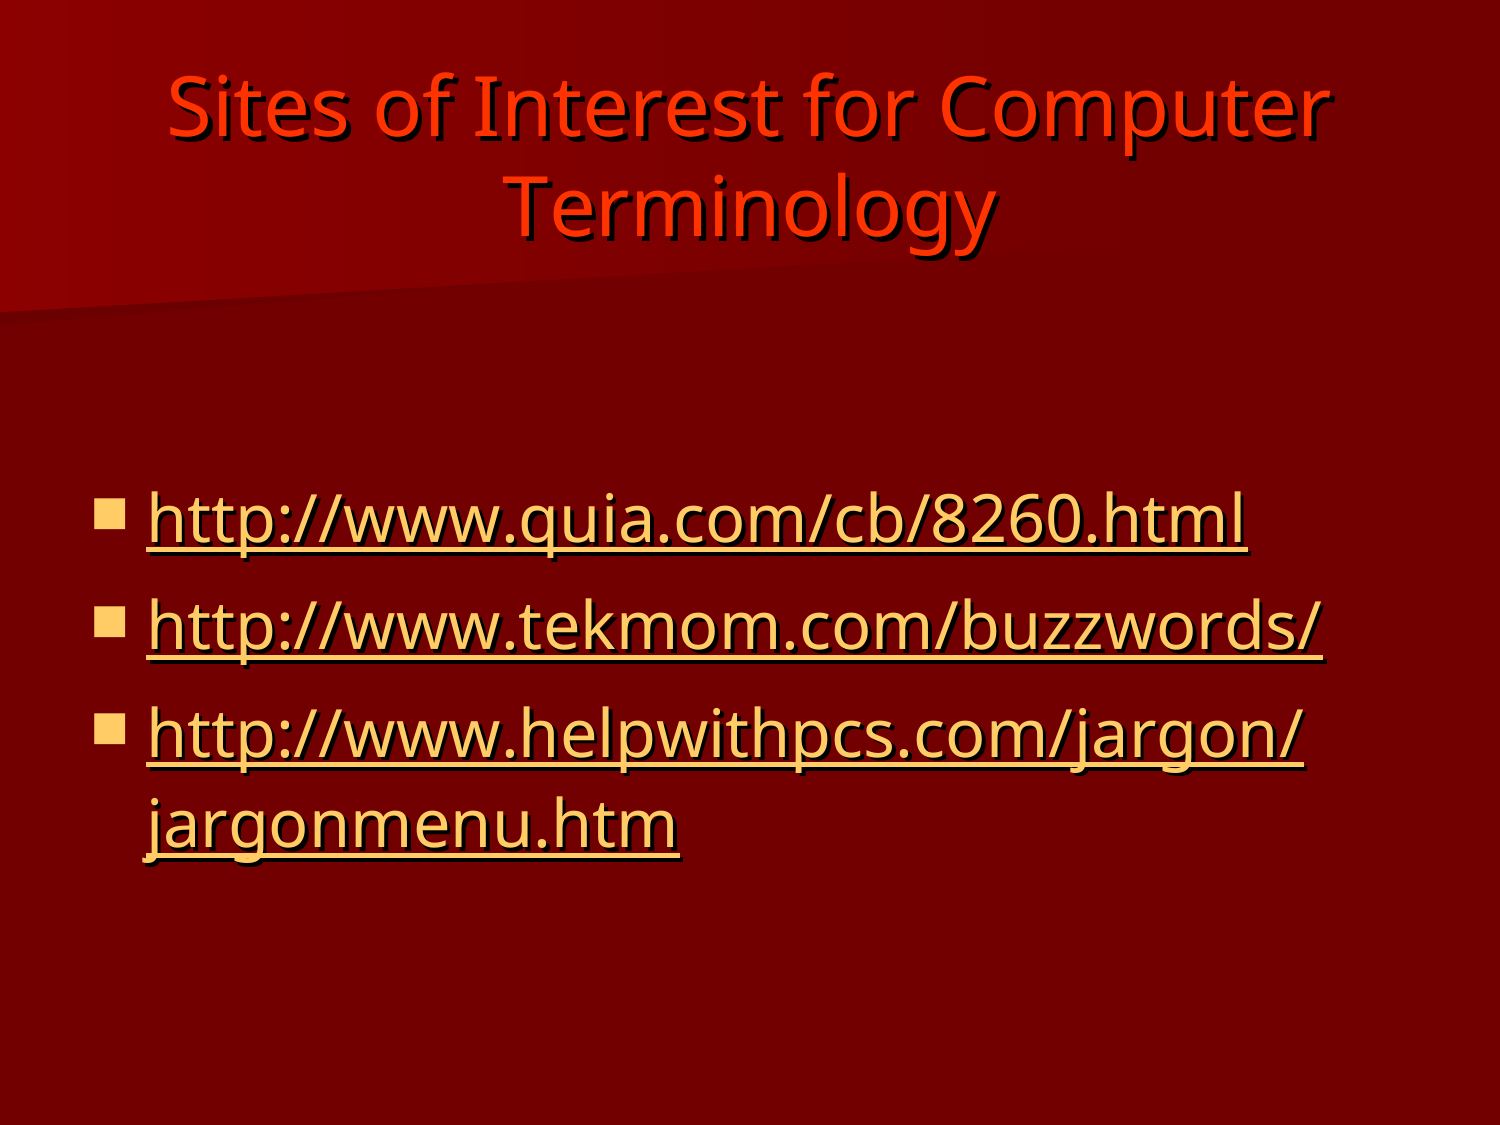

# Sites of Interest for Computer Terminology
http://www.quia.com/cb/8260.html
http://www.tekmom.com/buzzwords/
http://www.helpwithpcs.com/jargon/jargonmenu.htm